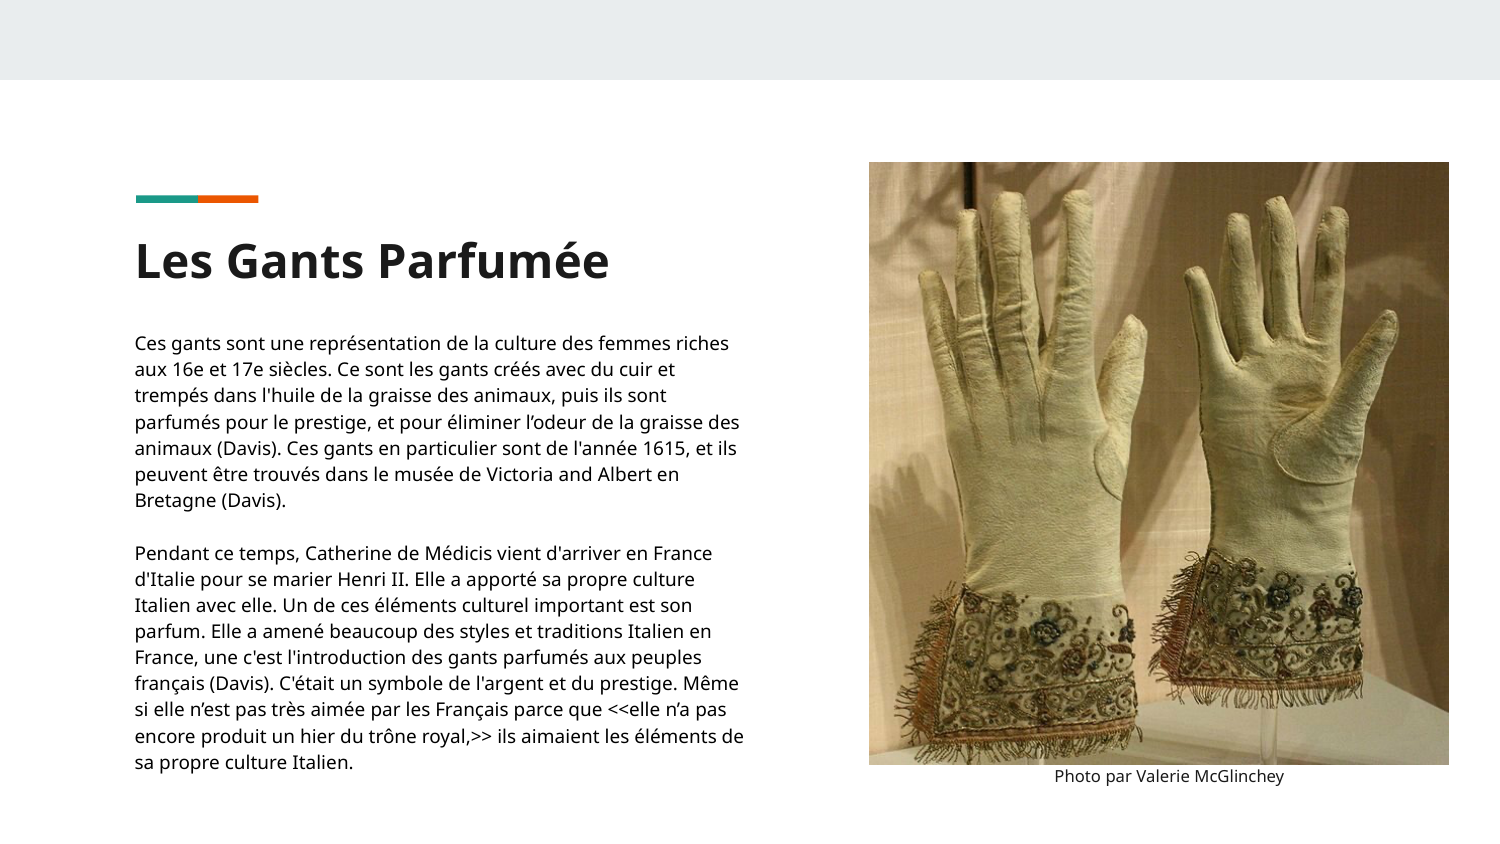

# Les Gants Parfumée
Ces gants sont une représentation de la culture des femmes riches aux 16e et 17e siècles. Ce sont les gants créés avec du cuir et trempés dans l'huile de la graisse des animaux, puis ils sont parfumés pour le prestige, et pour éliminer l’odeur de la graisse des animaux (Davis). Ces gants en particulier sont de l'année 1615, et ils peuvent être trouvés dans le musée de Victoria and Albert en Bretagne (Davis).
Pendant ce temps, Catherine de Médicis vient d'arriver en France d'Italie pour se marier Henri II. Elle a apporté sa propre culture Italien avec elle. Un de ces éléments culturel important est son parfum. Elle a amené beaucoup des styles et traditions Italien en France, une c'est l'introduction des gants parfumés aux peuples français (Davis). C'était un symbole de l'argent et du prestige. Même si elle n’est pas très aimée par les Français parce que <<elle n’a pas encore produit un hier du trône royal,>> ils aimaient les éléments de sa propre culture Italien.
Photo par Valerie McGlinchey